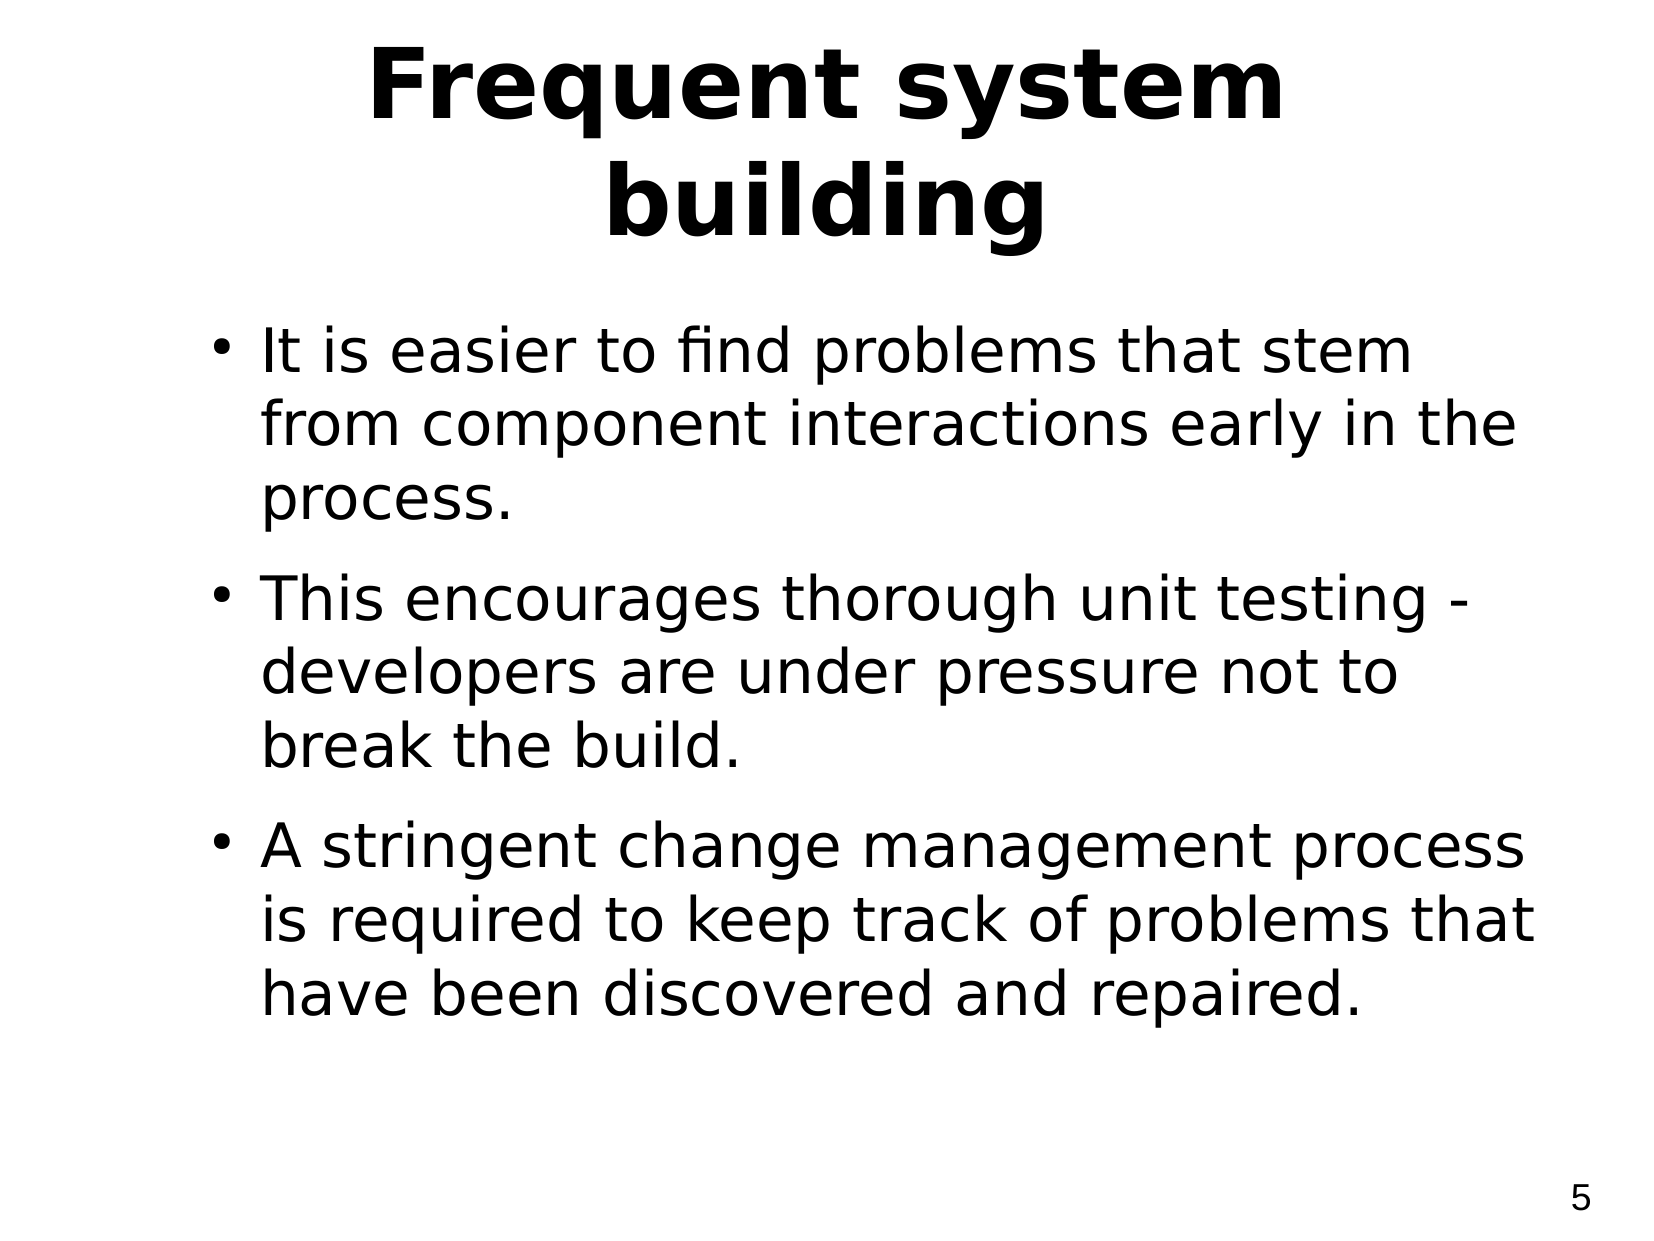

# Frequent system building
It is easier to find problems that stem from component interactions early in the process.
This encourages thorough unit testing - developers are under pressure not to break the build.
A stringent change management process is required to keep track of problems that have been discovered and repaired.